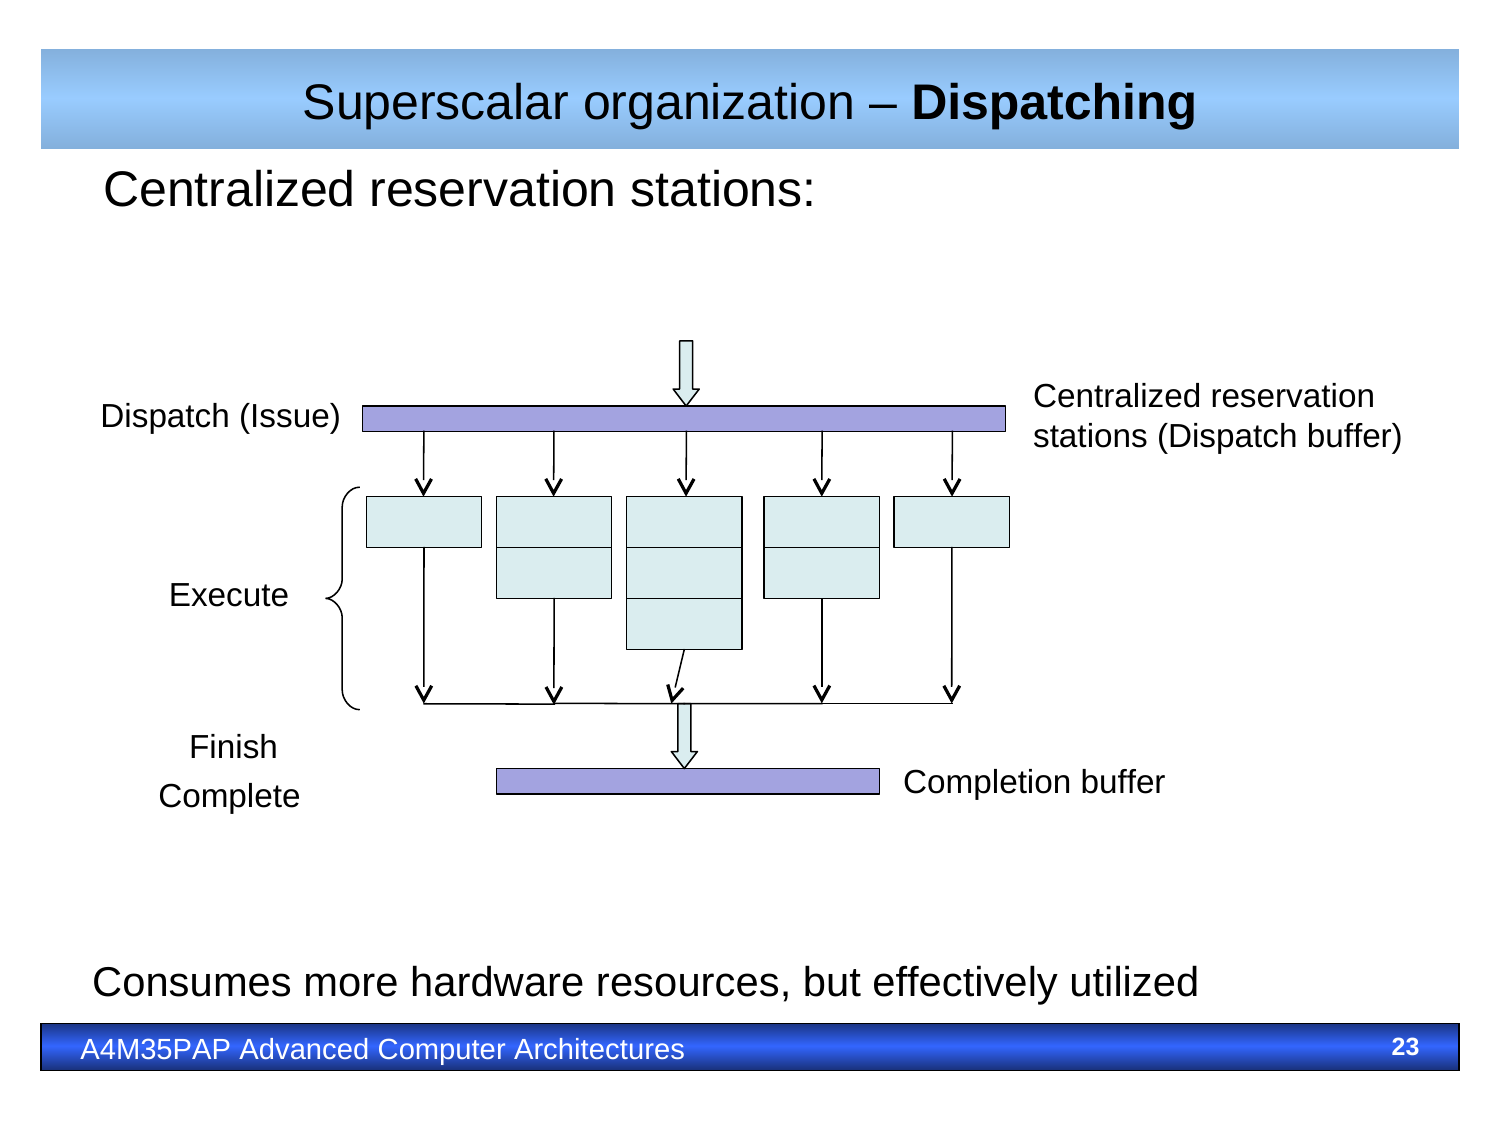

# Superscalar organization – Dispatching
Centralized reservation stations:
Dispatch (Issue)
Centralized reservation stations (Dispatch buffer)
Execute
Finish
Completion buffer
Complete
Consumes more hardware resources, but effectively utilized
23